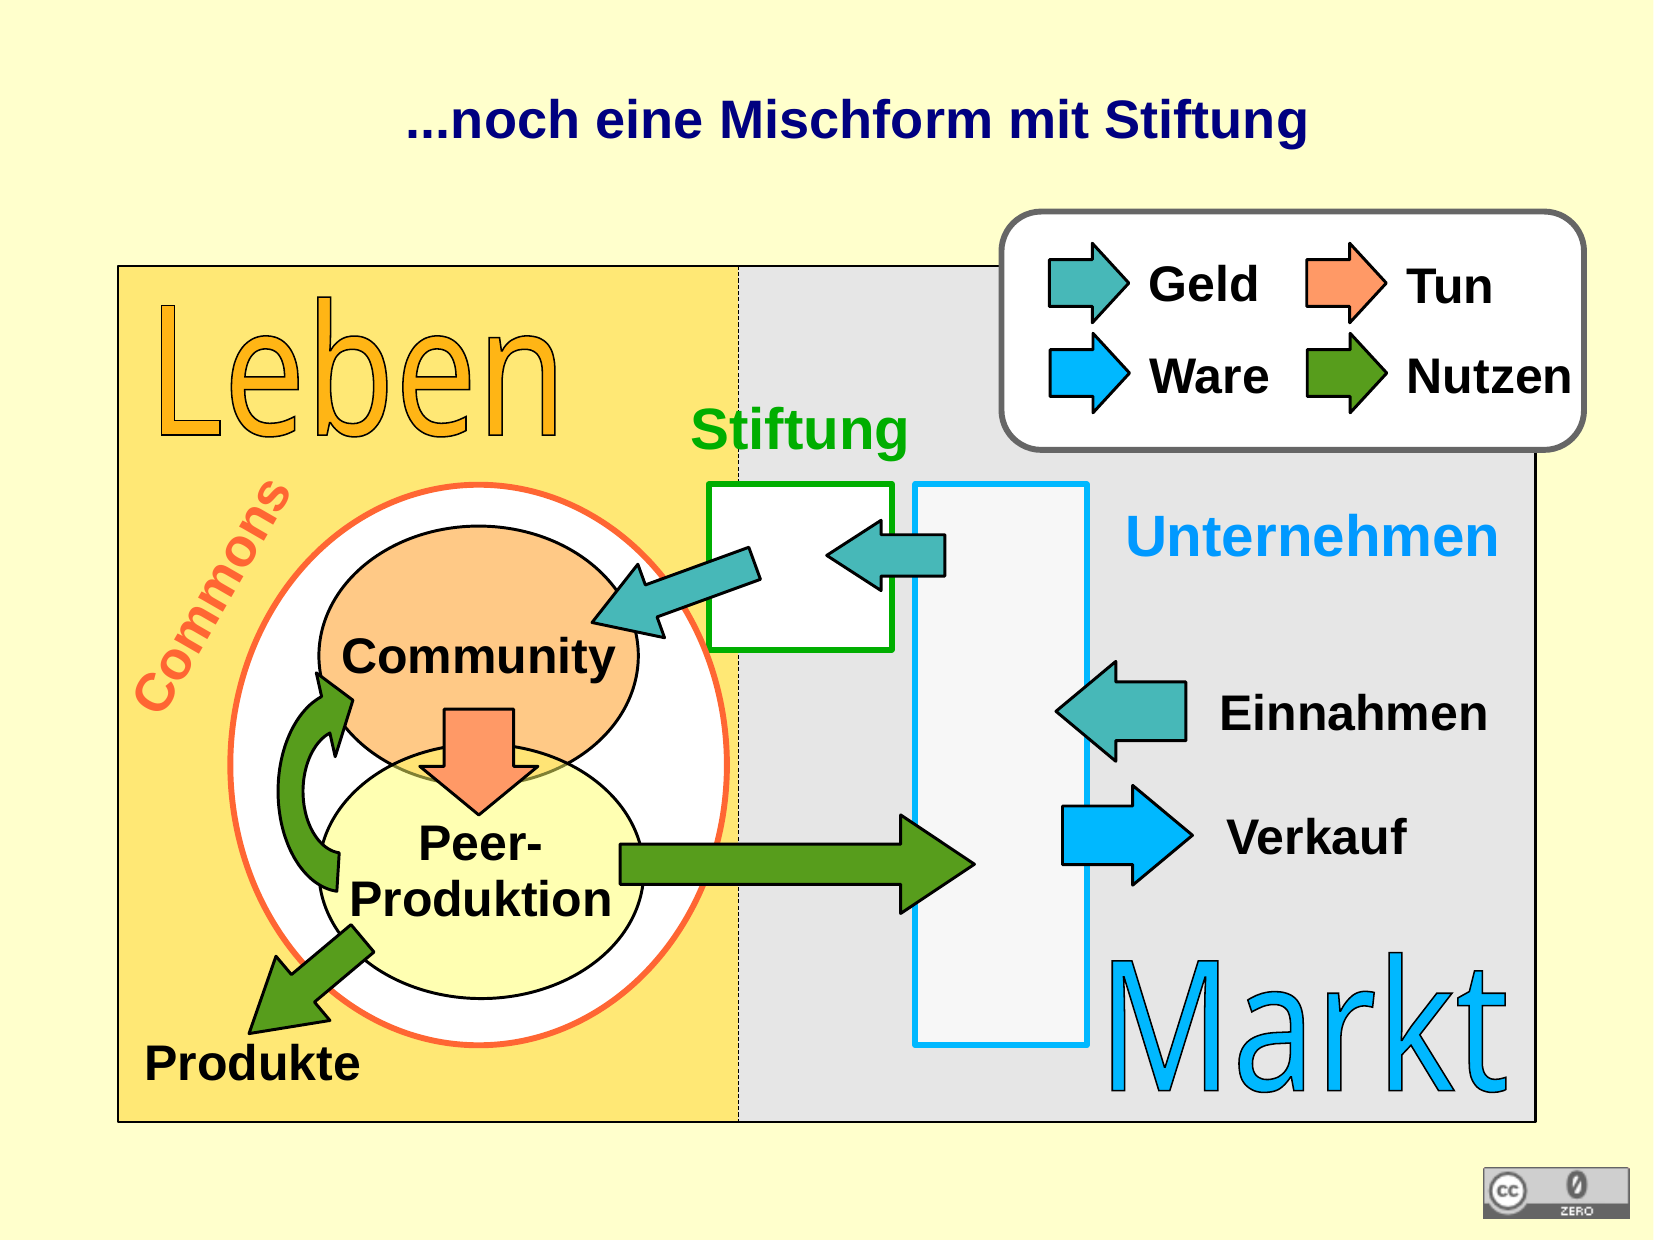

# ...noch eine Mischform mit Stiftung
Geld
Tun
Ware
Nutzen
Leben
Stiftung
Unternehmen
Community
Commons
Einnahmen
Peer-
Produktion
Verkauf
Markt
Produkte